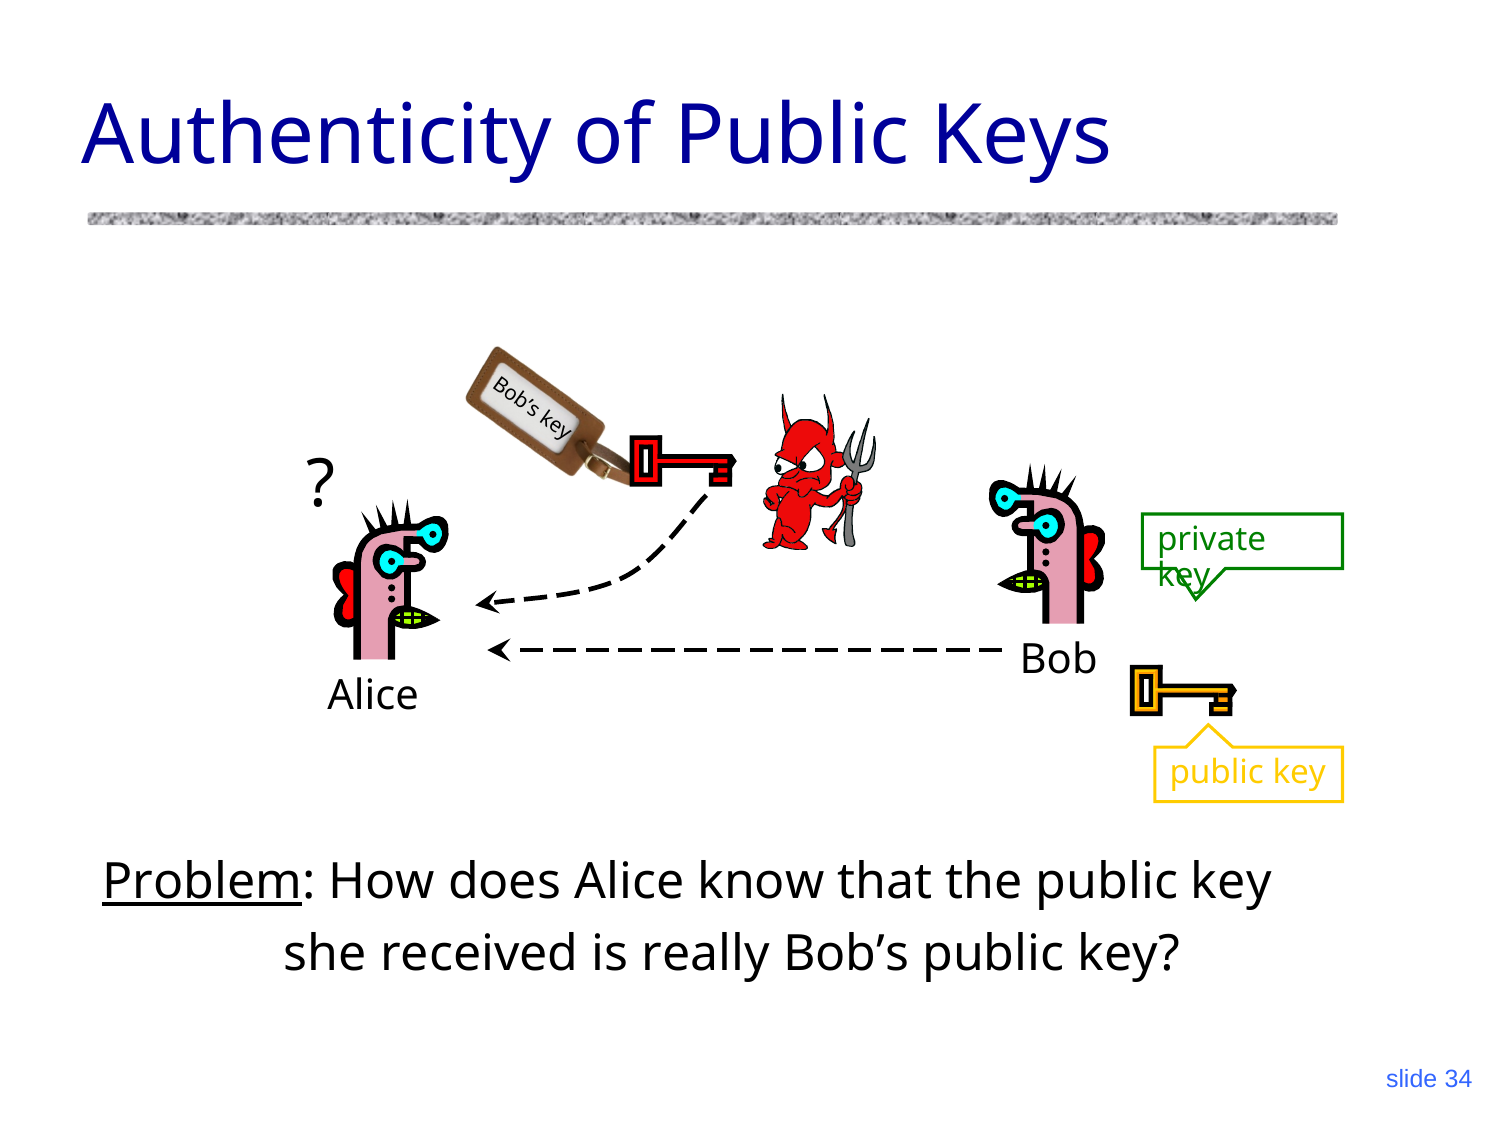

# Authenticity of Public Keys
Bob’s key
?
private key
Bob
Alice
public key
Problem: How does Alice know that the public key
 she received is really Bob’s public key?
slide